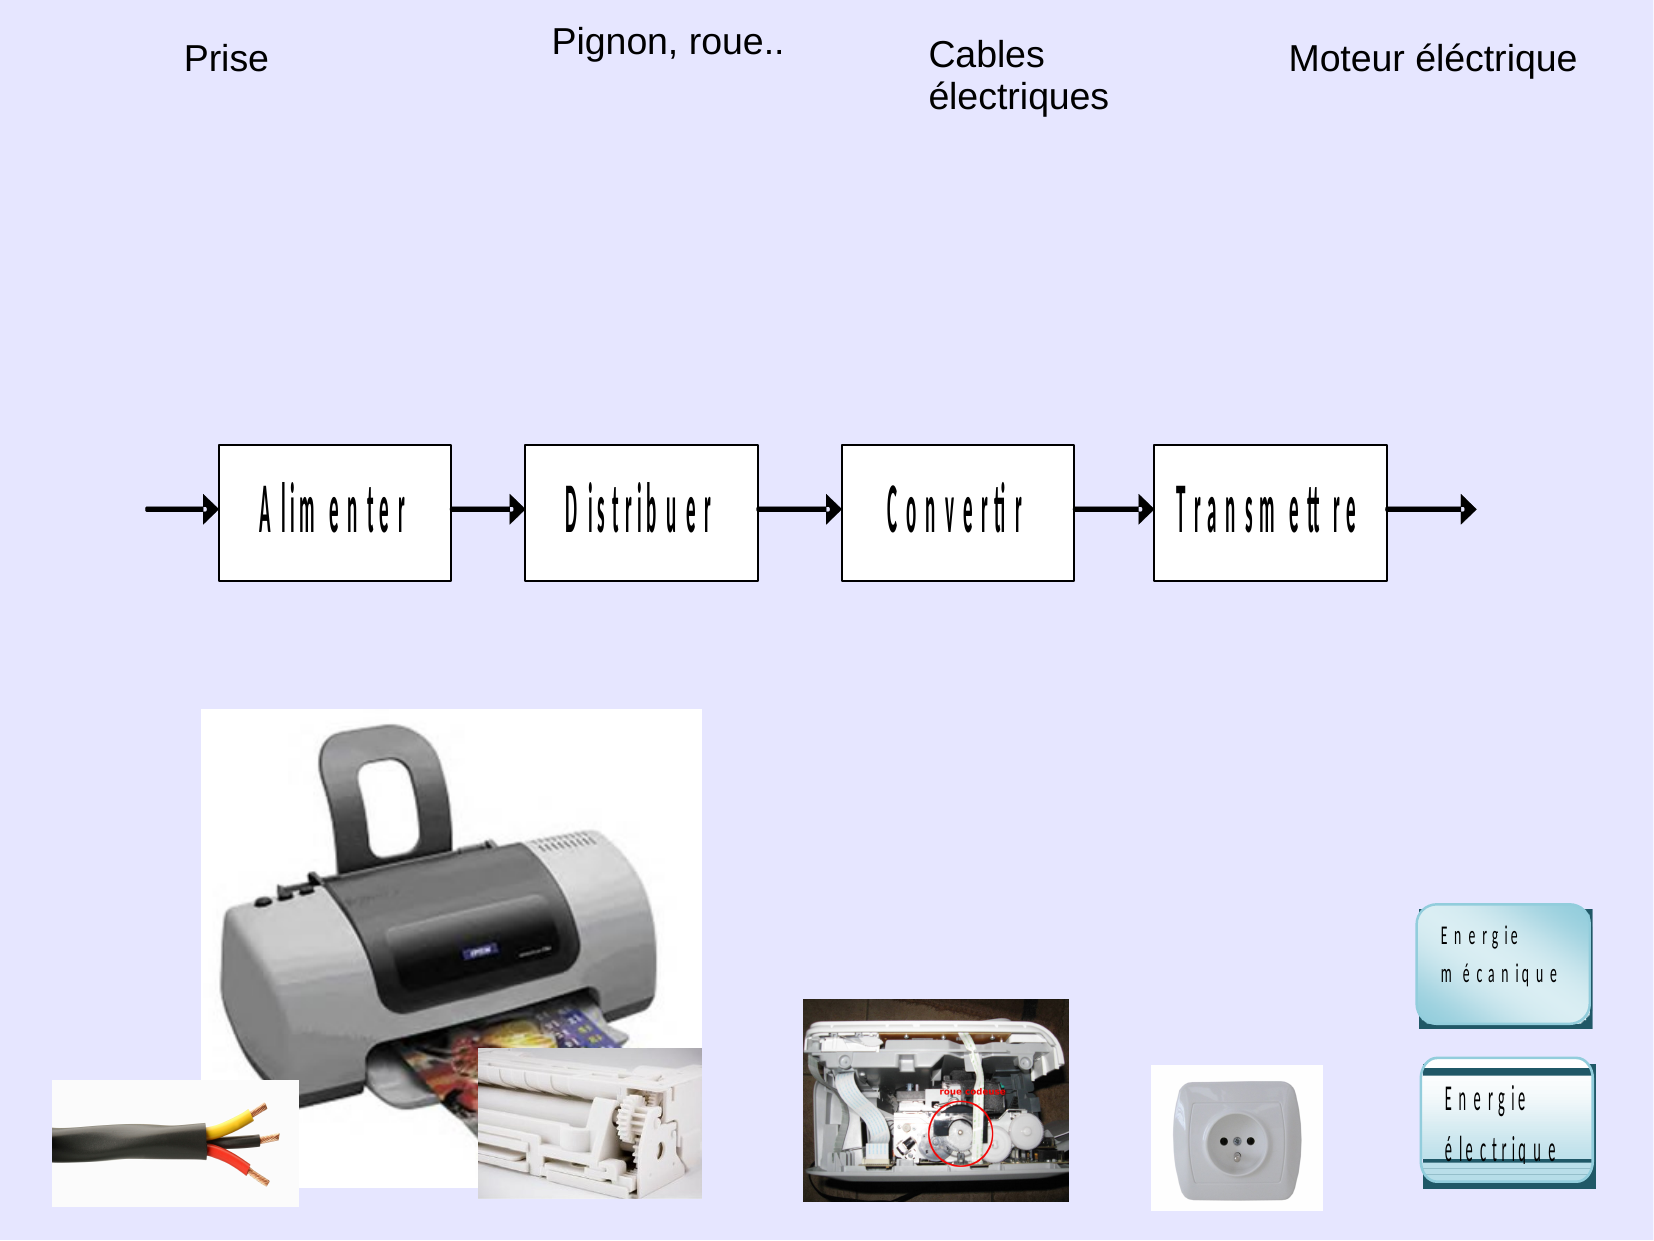

Pignon, roue..
Cables électriques
Moteur éléctrique
Prise